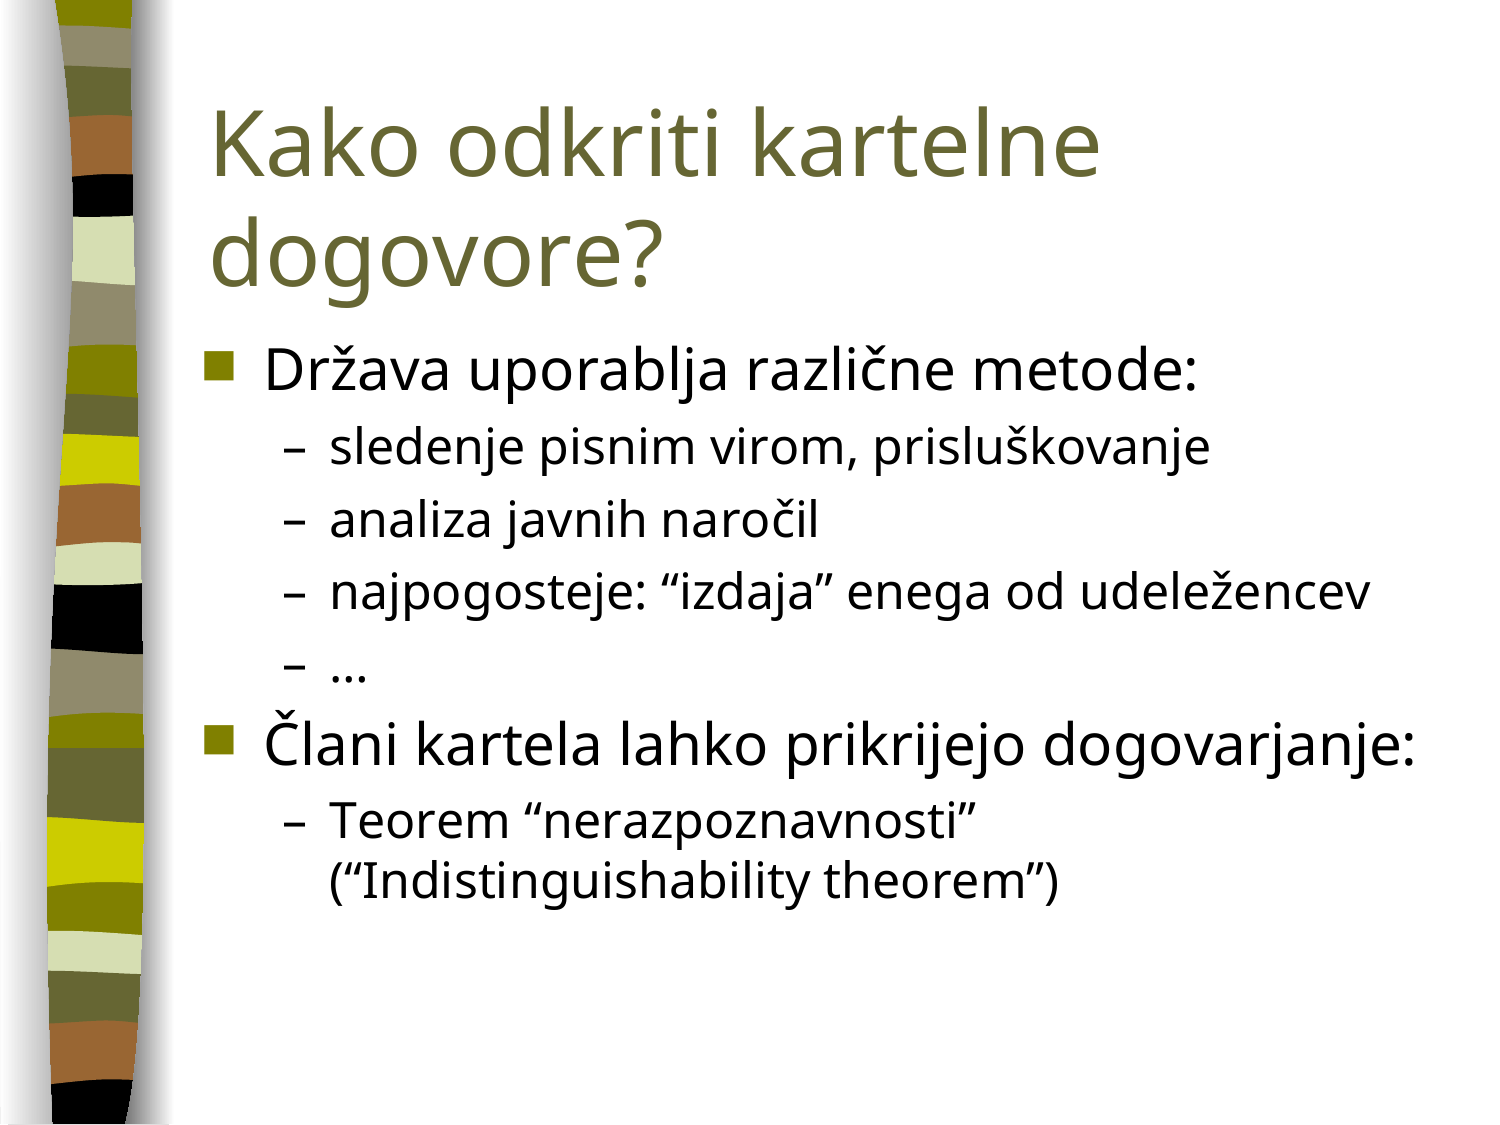

# Kako odkriti kartelne dogovore?
Država uporablja različne metode:
sledenje pisnim virom, prisluškovanje
analiza javnih naročil
najpogosteje: “izdaja” enega od udeležencev
…
Člani kartela lahko prikrijejo dogovarjanje:
Teorem “nerazpoznavnosti” (“Indistinguishability theorem”)